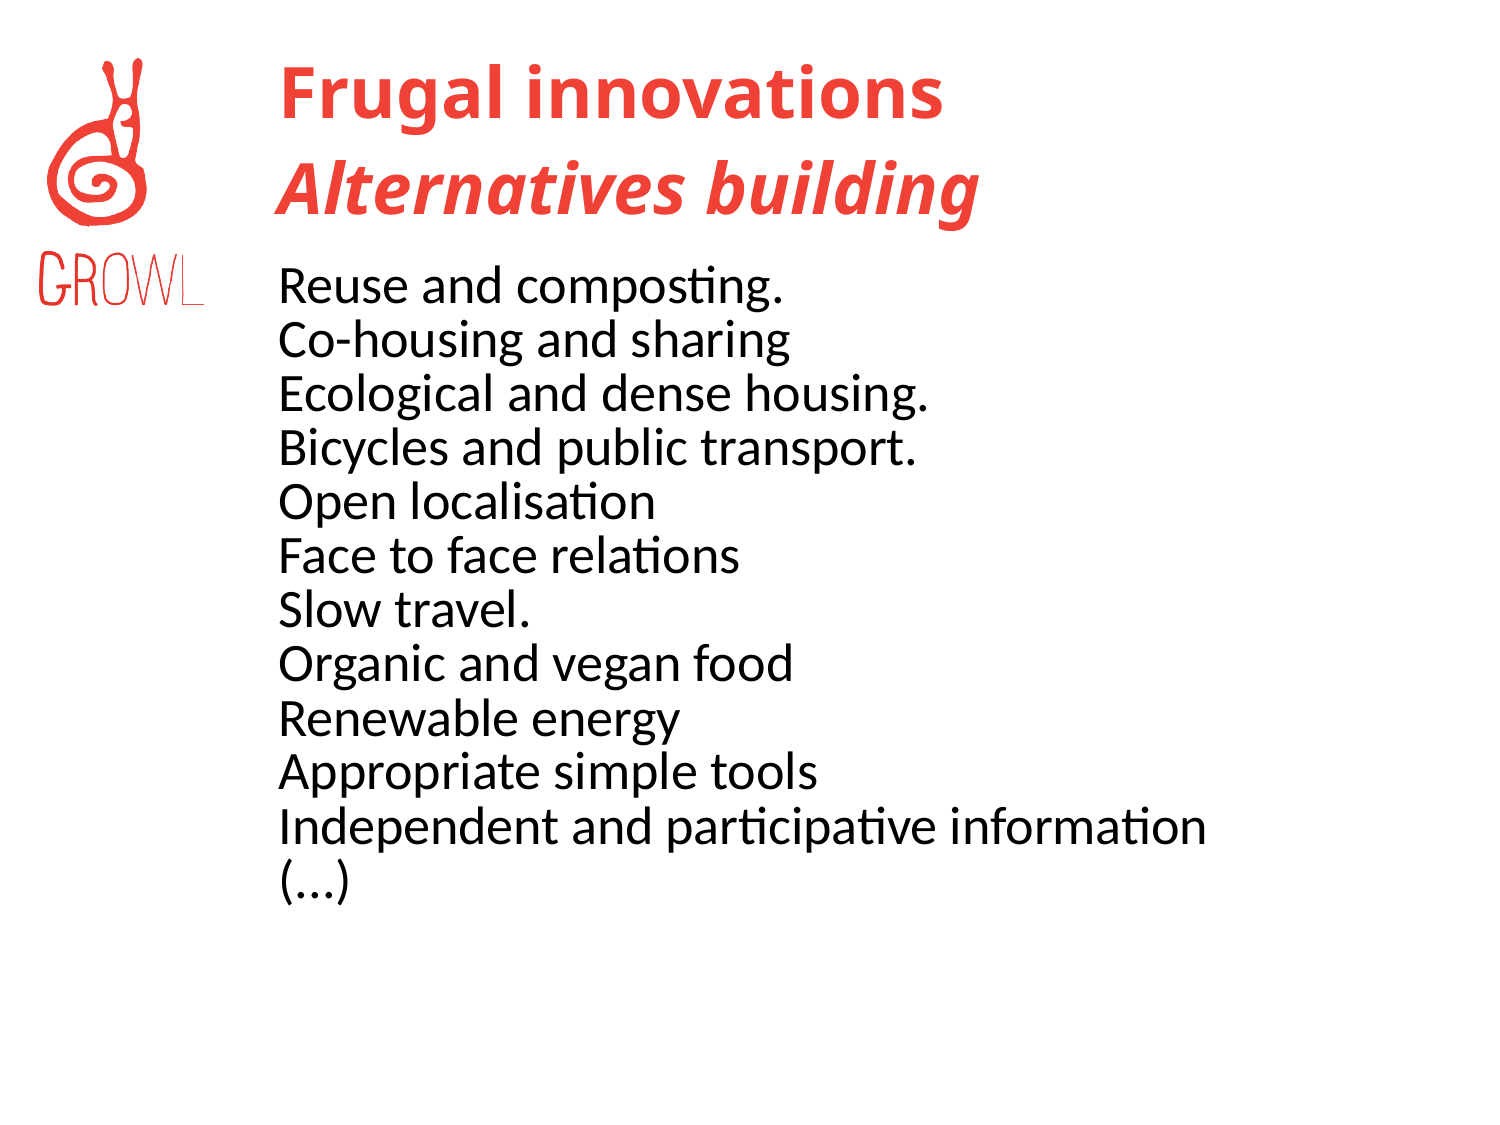

# Frugal innovations Alternatives building
Reuse and composting.
Co-housing and sharing
Ecological and dense housing.
Bicycles and public transport.
Open localisation
Face to face relations
Slow travel.
Organic and vegan food
Renewable energy
Appropriate simple tools
Independent and participative information
(...)